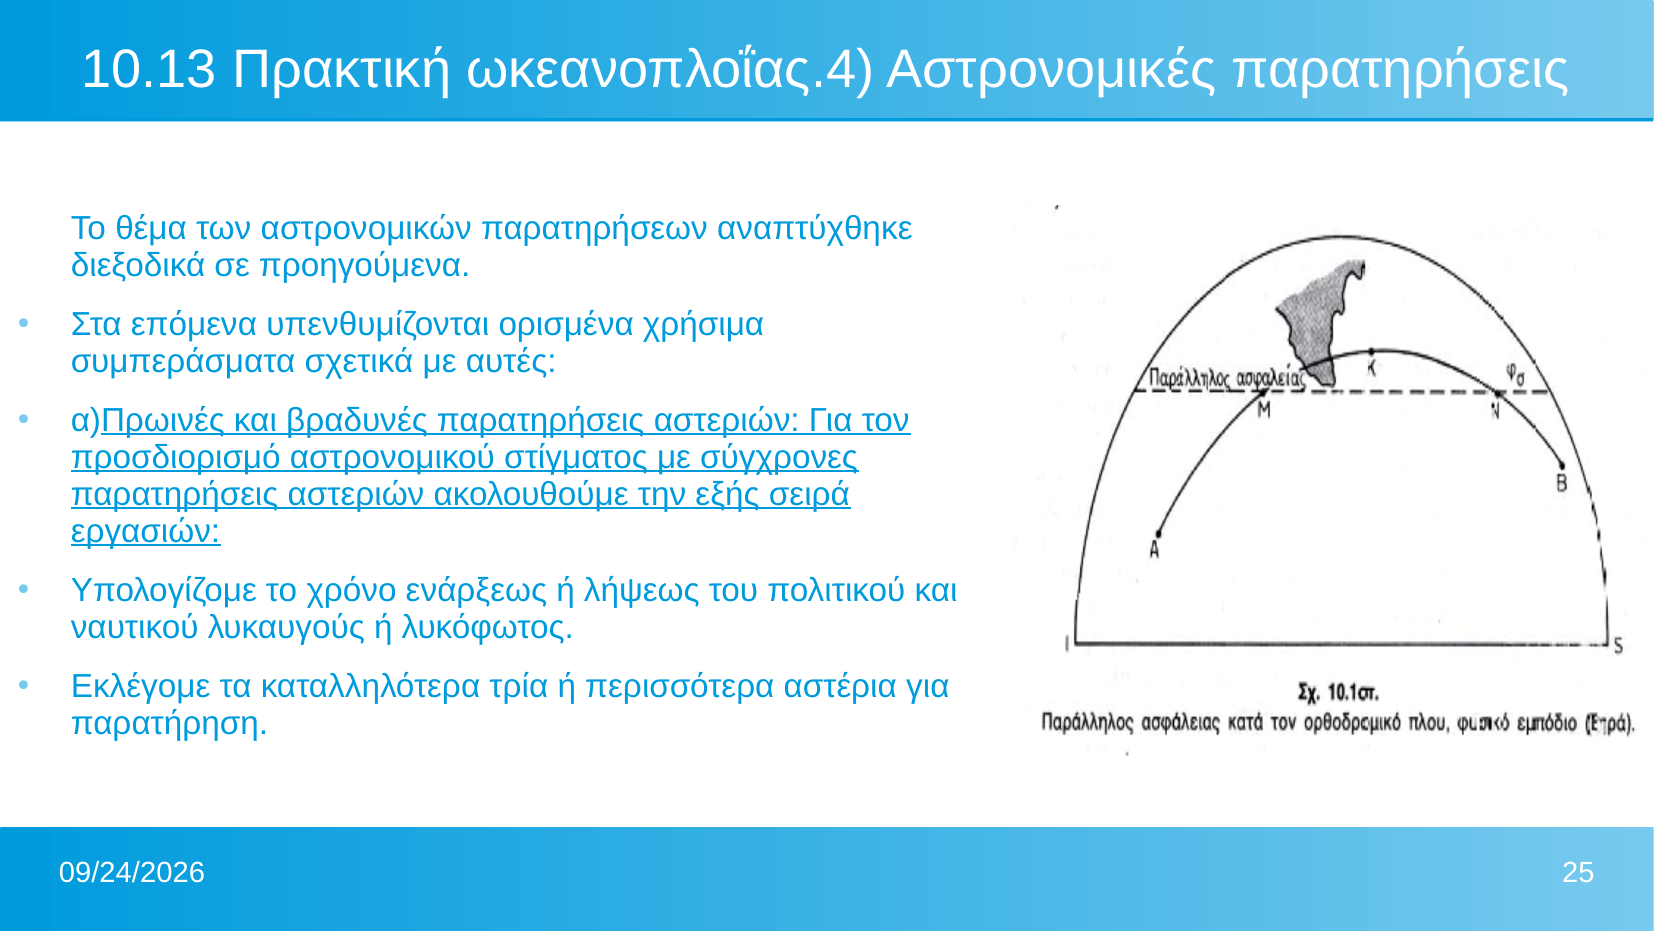

# 10.13 Πρακτική ωκεανοπλοΐας.4) Αστρονομικές παρατηρήσεις
Το θέμα των αστρονομικών παρατηρήσεων αναπτύχθηκε διεξοδικά σε προηγούμενα.
Στα επόμενα υπενθυμίζονται ορισμένα χρήσιμα συμπεράσματα σχετικά με αυτές:
α)Πρωινές και βραδυνές παρατηρήσεις αστεριών: Για τον προσδιορισμό αστρονομικού στίγματος με σύγχρονες παρατηρήσεις αστεριών ακολουθούμε την εξής σειρά εργασιών:
Υπολογίζομε το χρόνο ενάρξεως ή λήψεως του πολιτικού και ναυτικού λυκαυγούς ή λυκόφωτος.
Εκλέγομε τα καταλληλότερα τρία ή περισσότερα αστέρια για παρατήρηση.
25